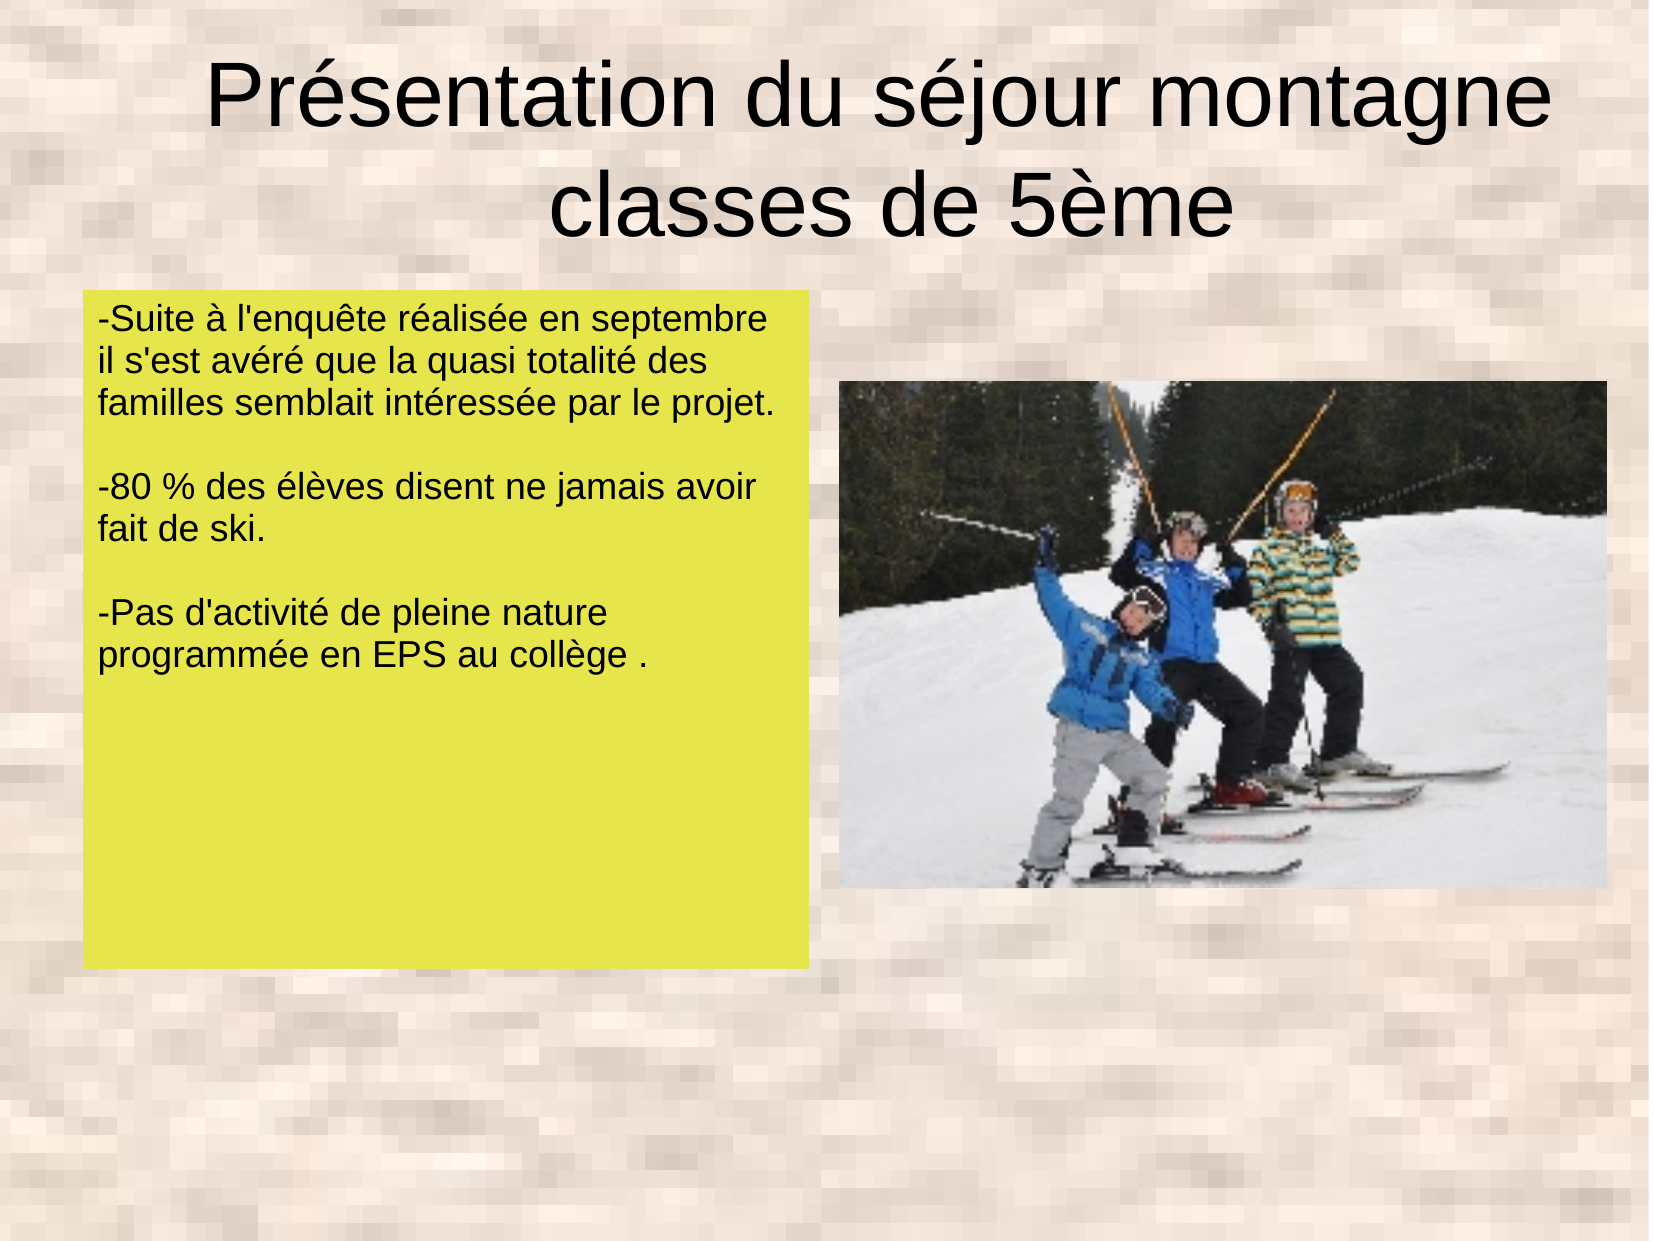

# Présentation du séjour montagne classes de 5ème
| -Suite à l'enquête réalisée en septembre il s'est avéré que la quasi totalité des familles semblait intéressée par le projet. -80 % des élèves disent ne jamais avoir fait de ski. -Pas d'activité de pleine nature programmée en EPS au collège . |
| --- |